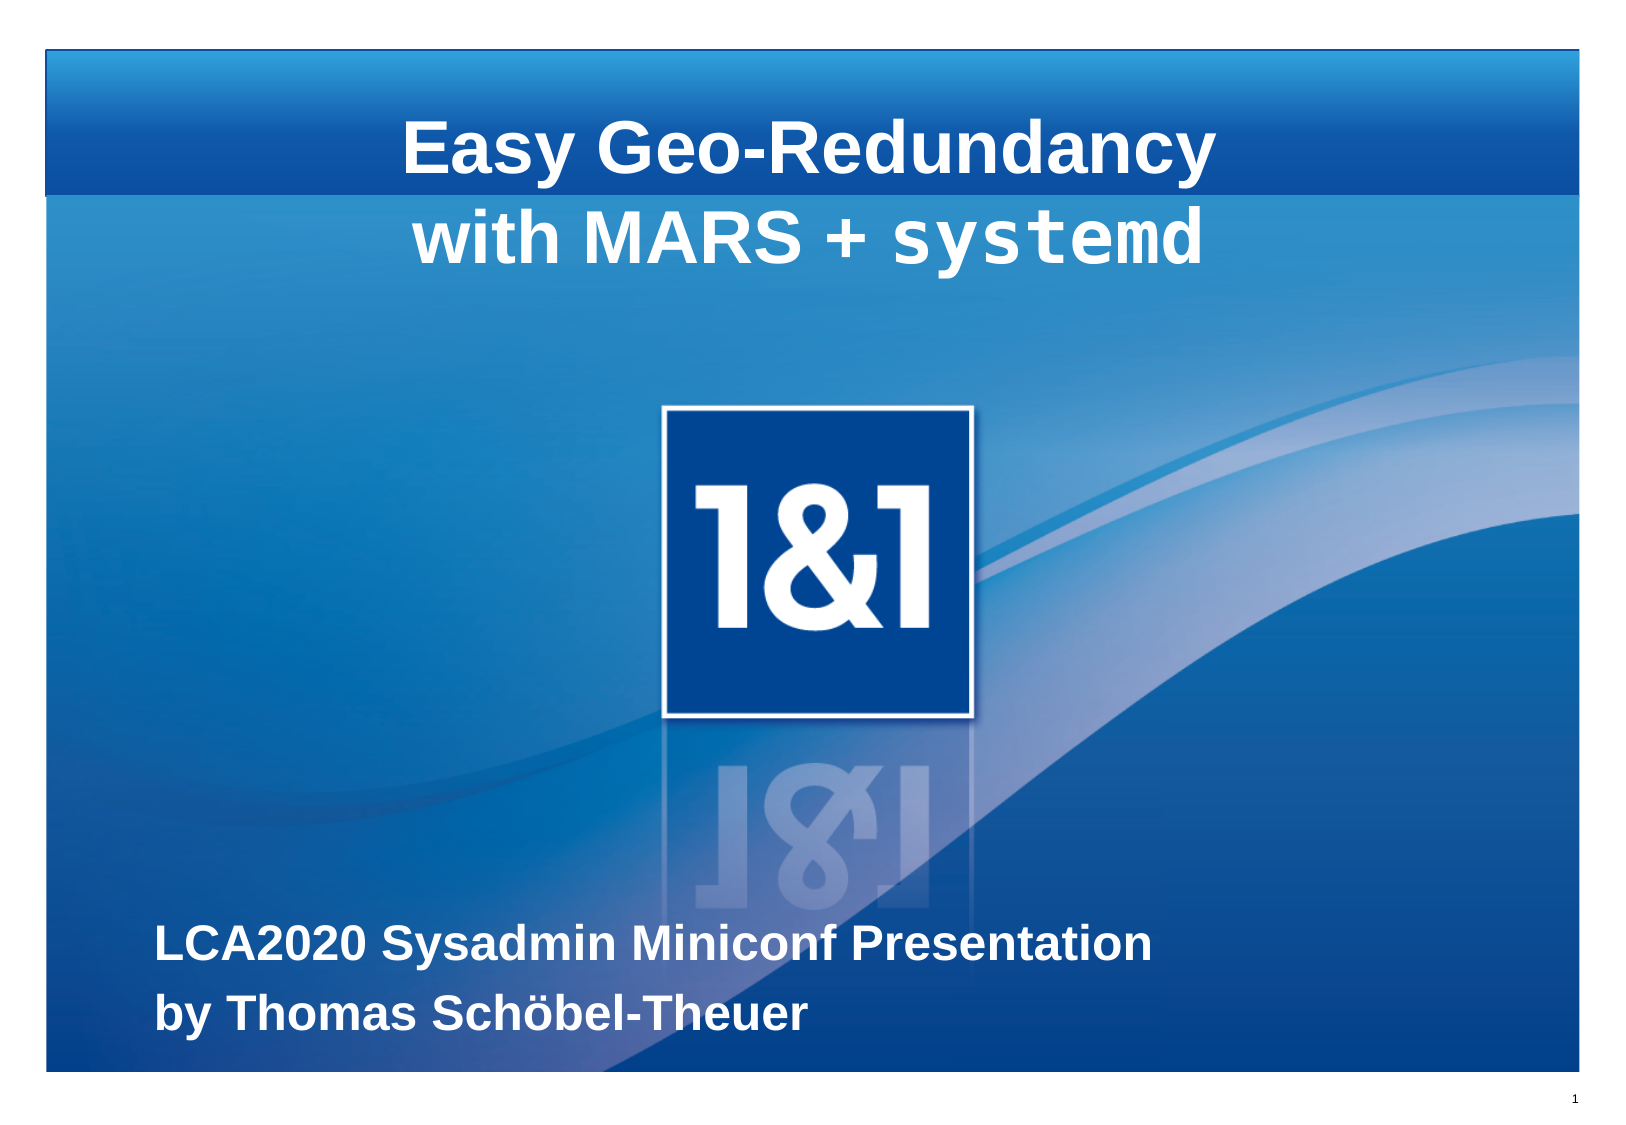

# Easy Geo-Redundancy with MARS + systemd
LCA2020 Sysadmin Miniconf Presentation
by Thomas Schöbel-Theuer